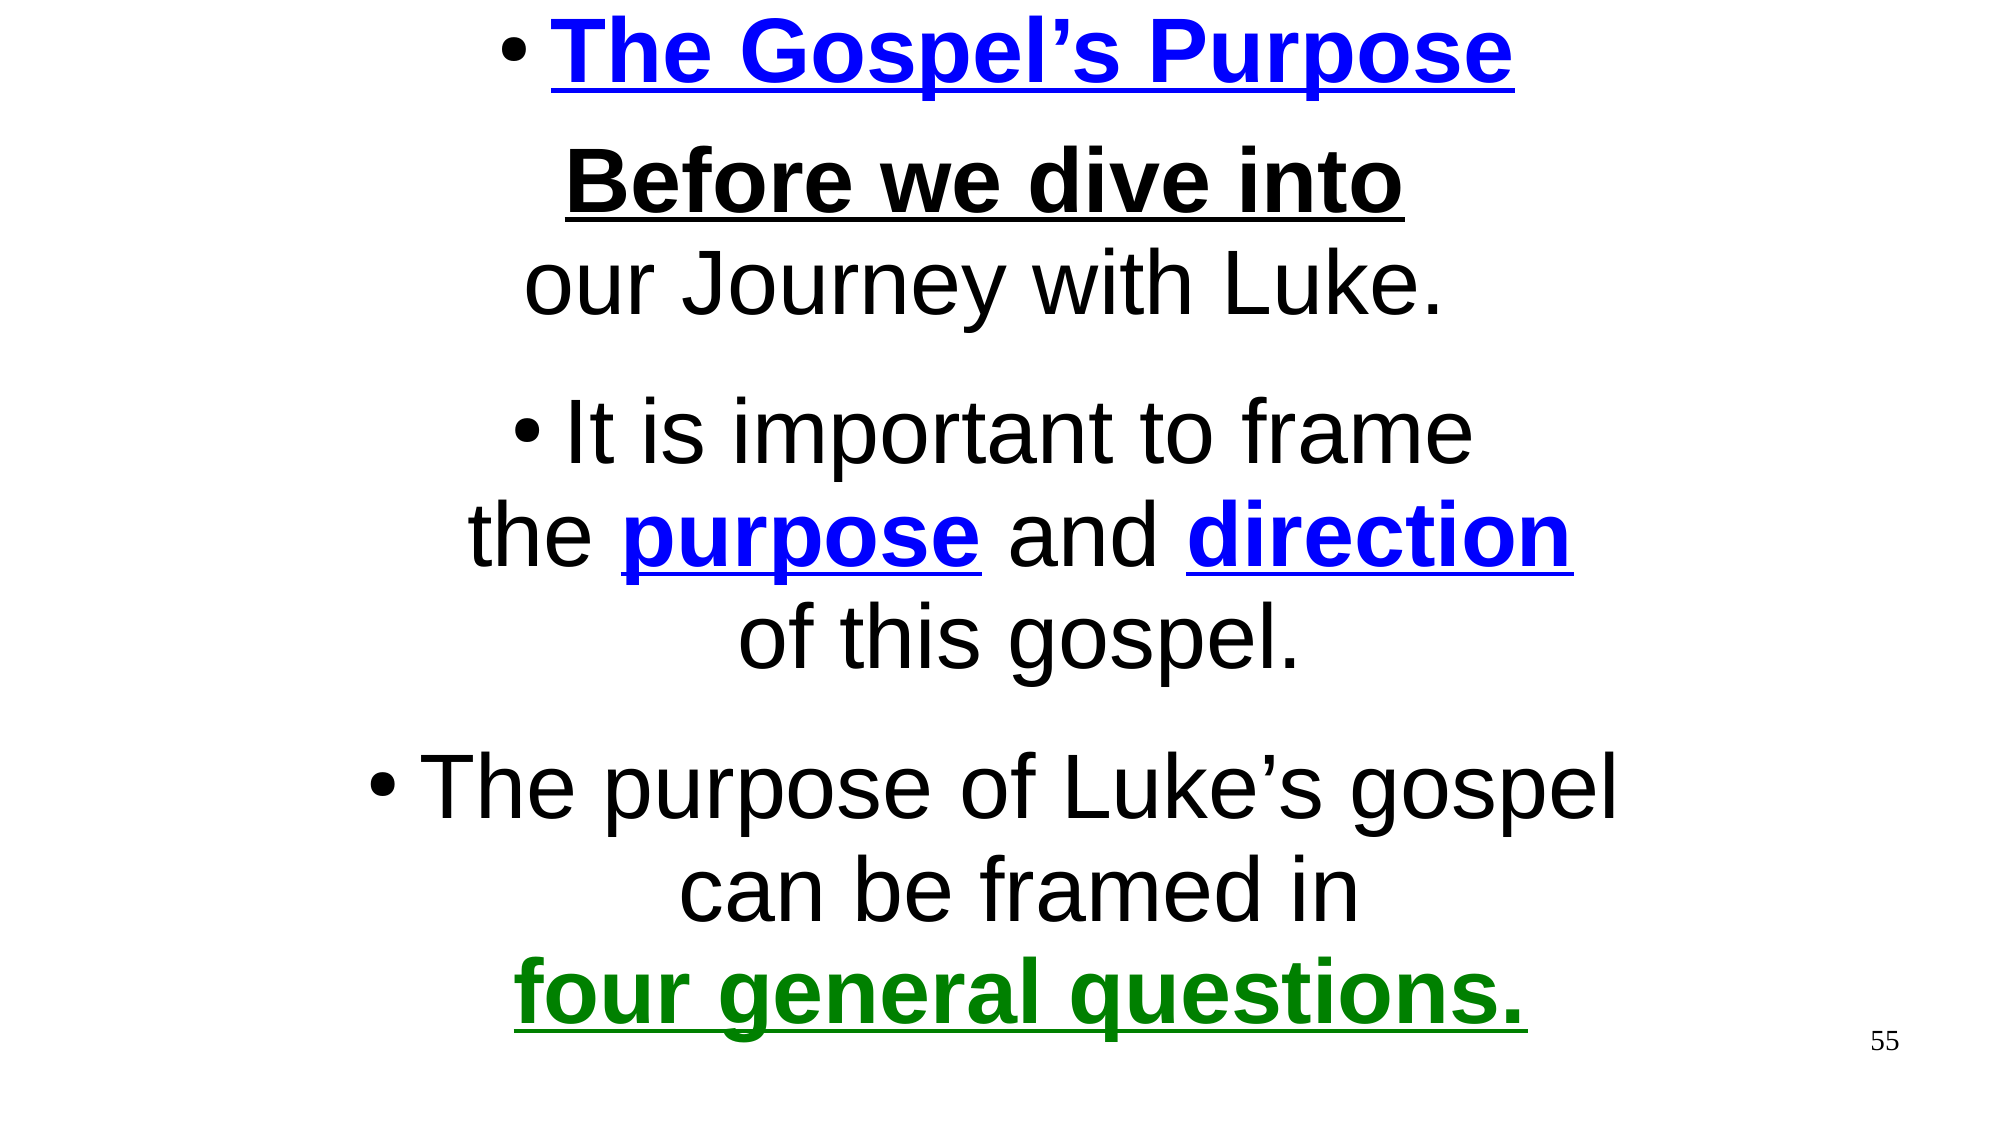

# The Gospel’s Purpose
Before we dive into
our Journey with Luke.
It is important to frame
the purpose and direction
of this gospel.
The purpose of Luke’s gospel
can be framed in
four general questions.
55